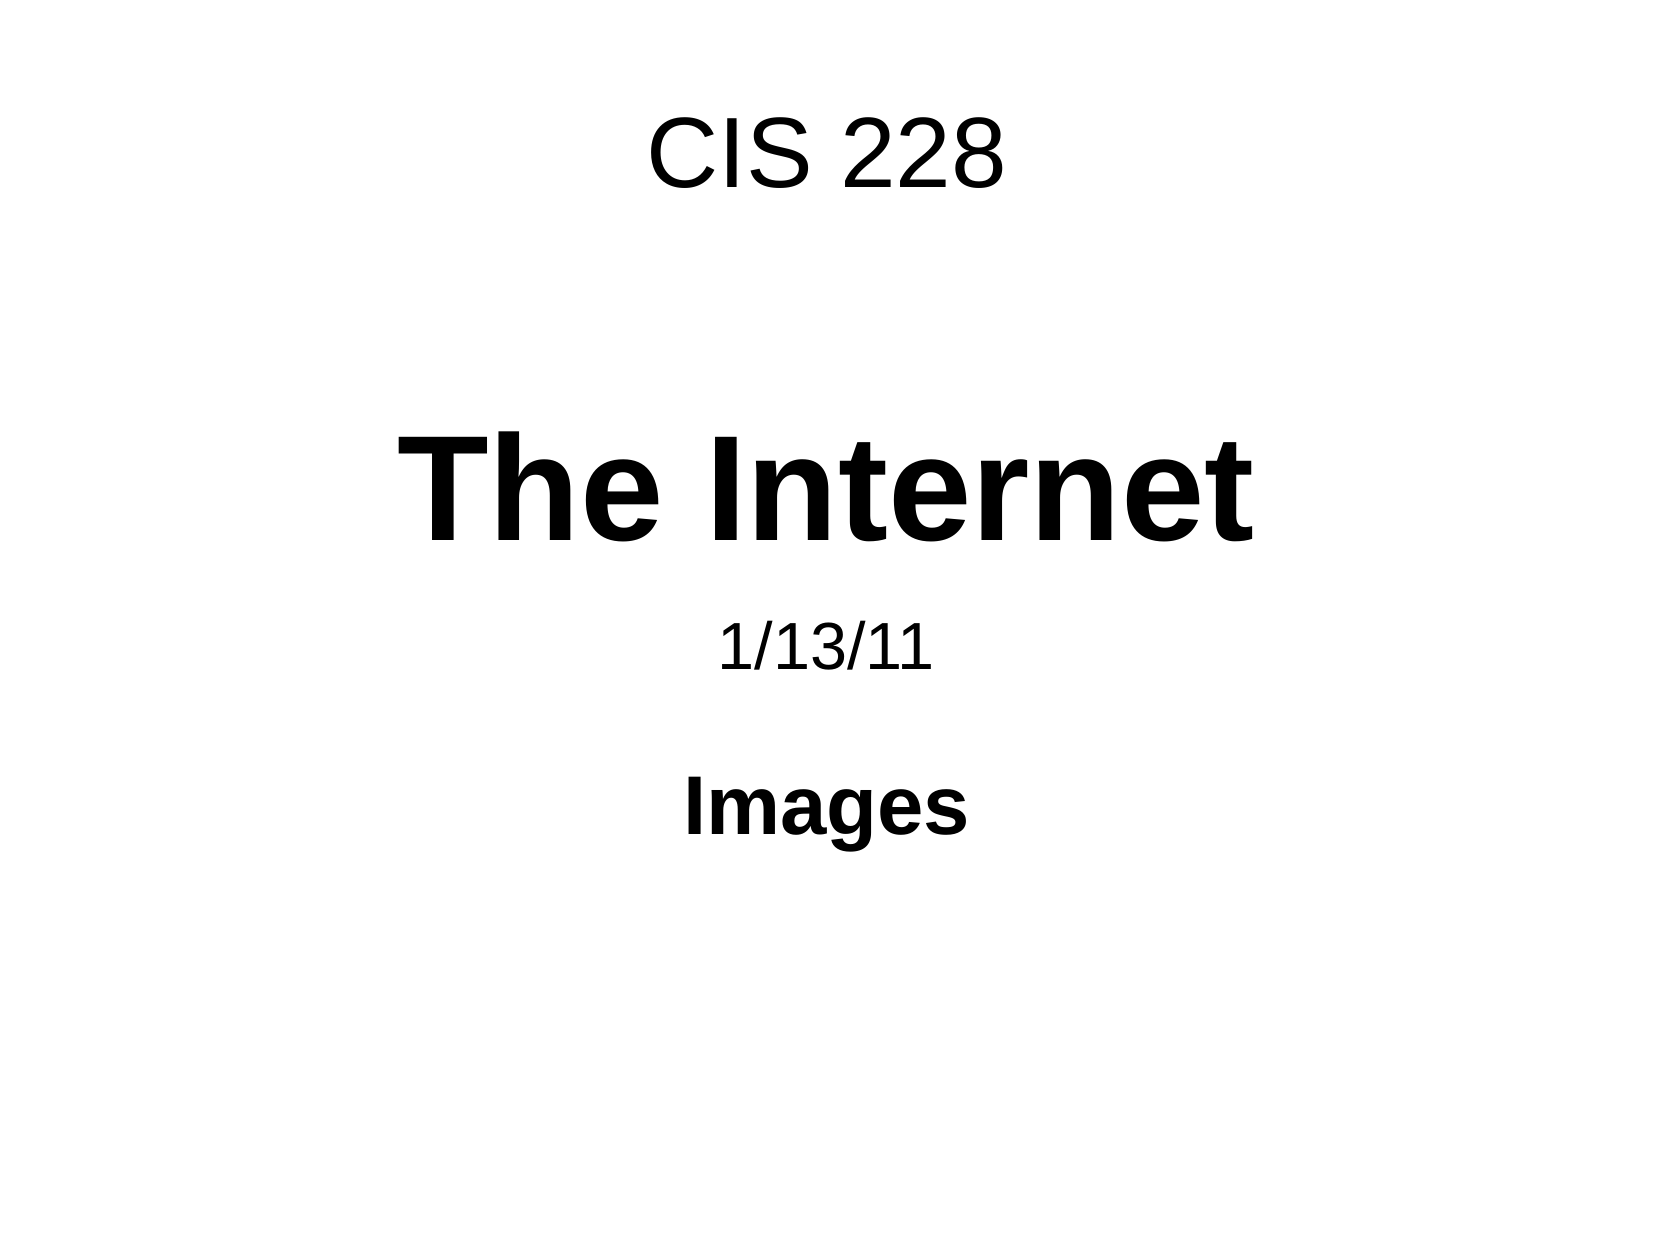

# CIS 228
The Internet
1/13/11
Images